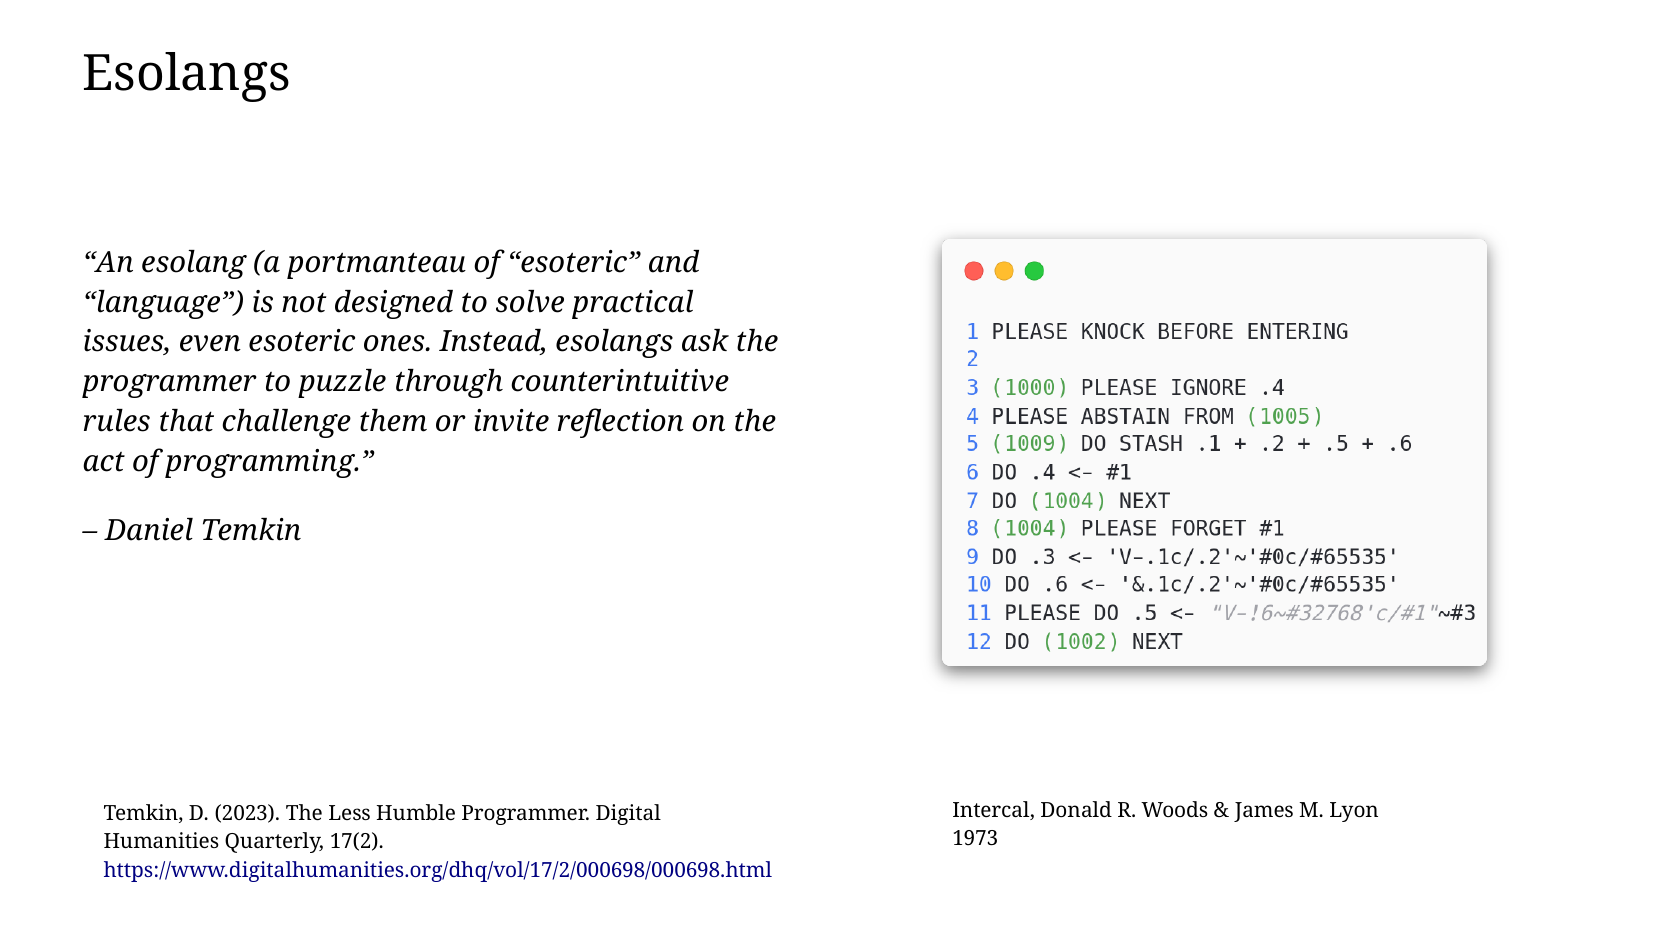

# Esolangs
“An esolang (a portmanteau of “esoteric” and “language”) is not designed to solve practical issues, even esoteric ones. Instead, esolangs ask the programmer to puzzle through counterintuitive rules that challenge them or invite reflection on the act of programming.”
– Daniel Temkin
Intercal, Donald R. Woods & James M. Lyon 1973
Temkin, D. (2023). The Less Humble Programmer. Digital Humanities Quarterly, 17(2). https://www.digitalhumanities.org/dhq/vol/17/2/000698/000698.html